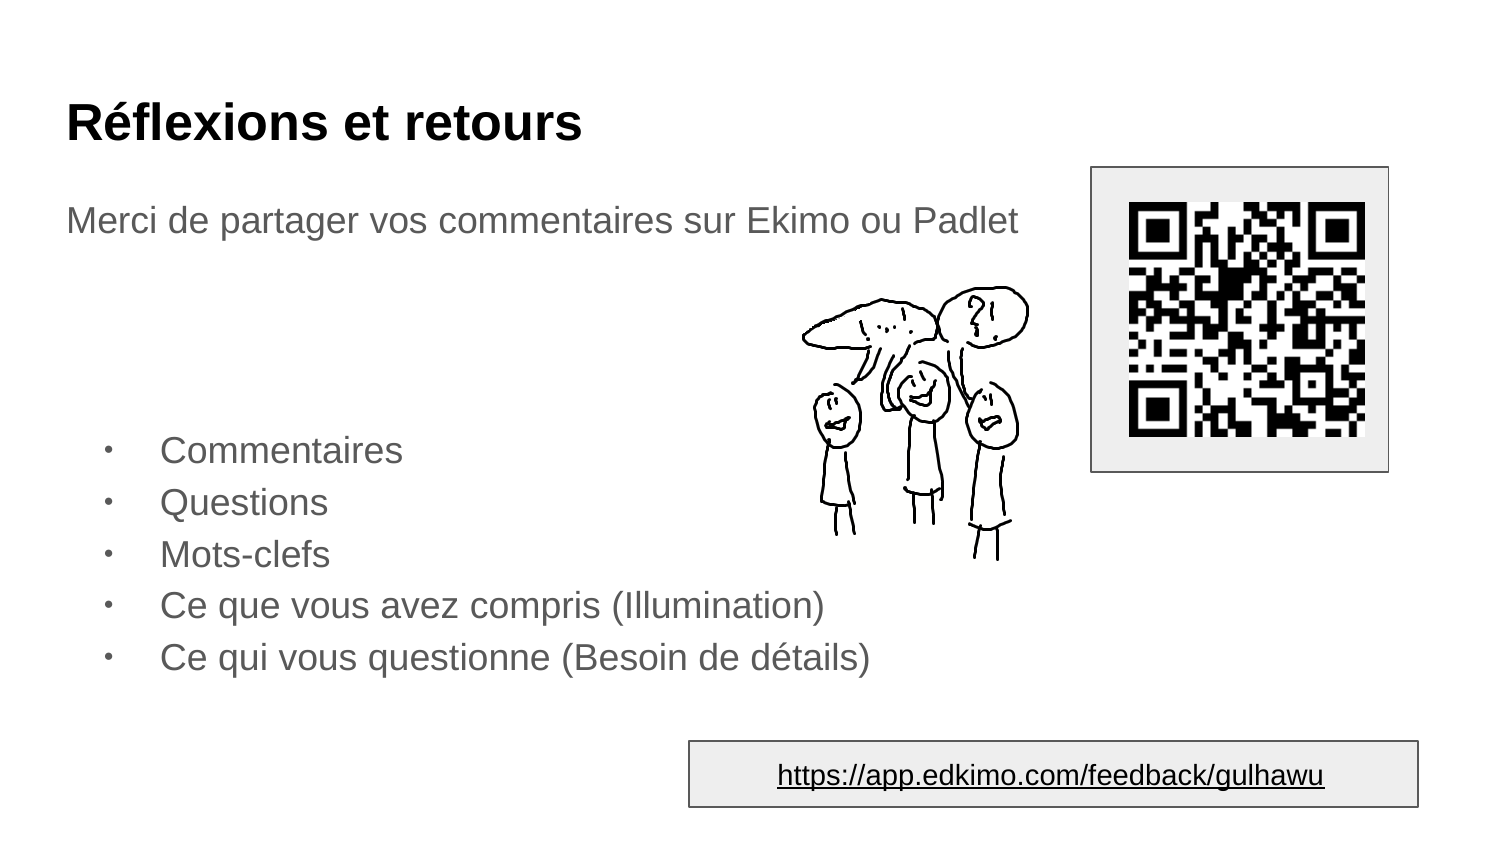

# Réflexions et retours
Merci de partager vos commentaires sur Ekimo ou Padlet
Commentaires
Questions
Mots-clefs
Ce que vous avez compris (Illumination)
Ce qui vous questionne (Besoin de détails)
https://app.edkimo.com/feedback/gulhawu